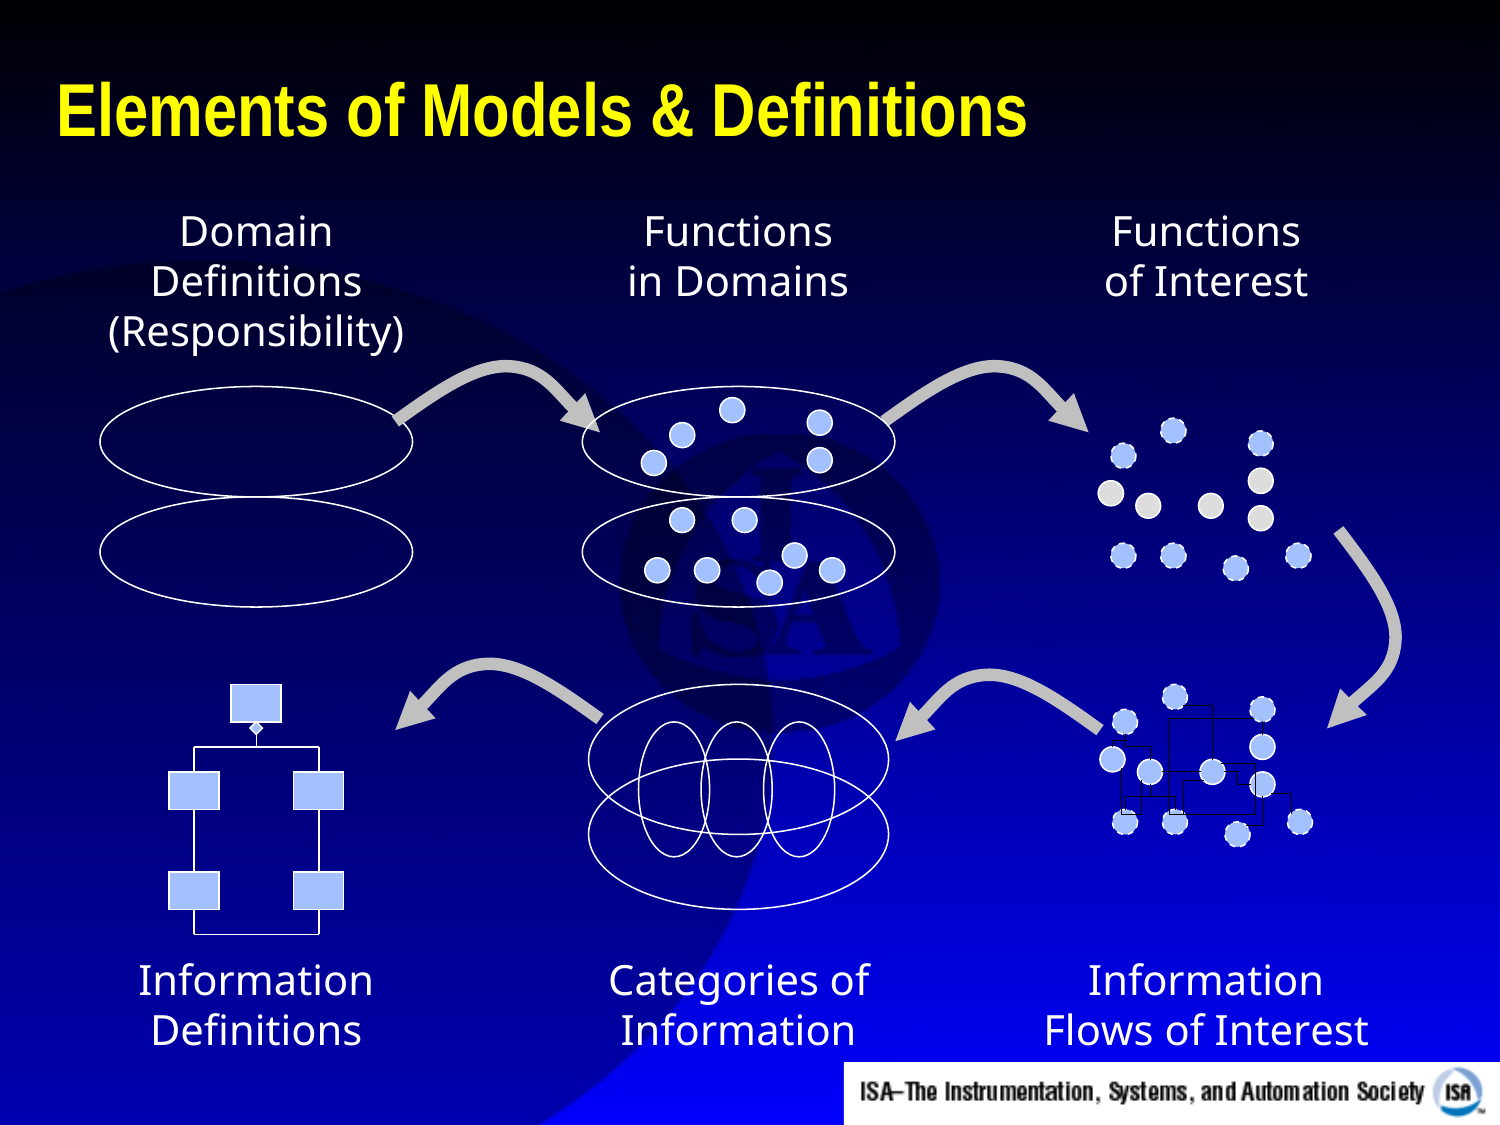

# Elements of Models & Definitions
Domain
Definitions
(Responsibility)
Functions
in Domains
Functions
of Interest
Information
Definitions
Categories of
Information
Information
Flows of Interest